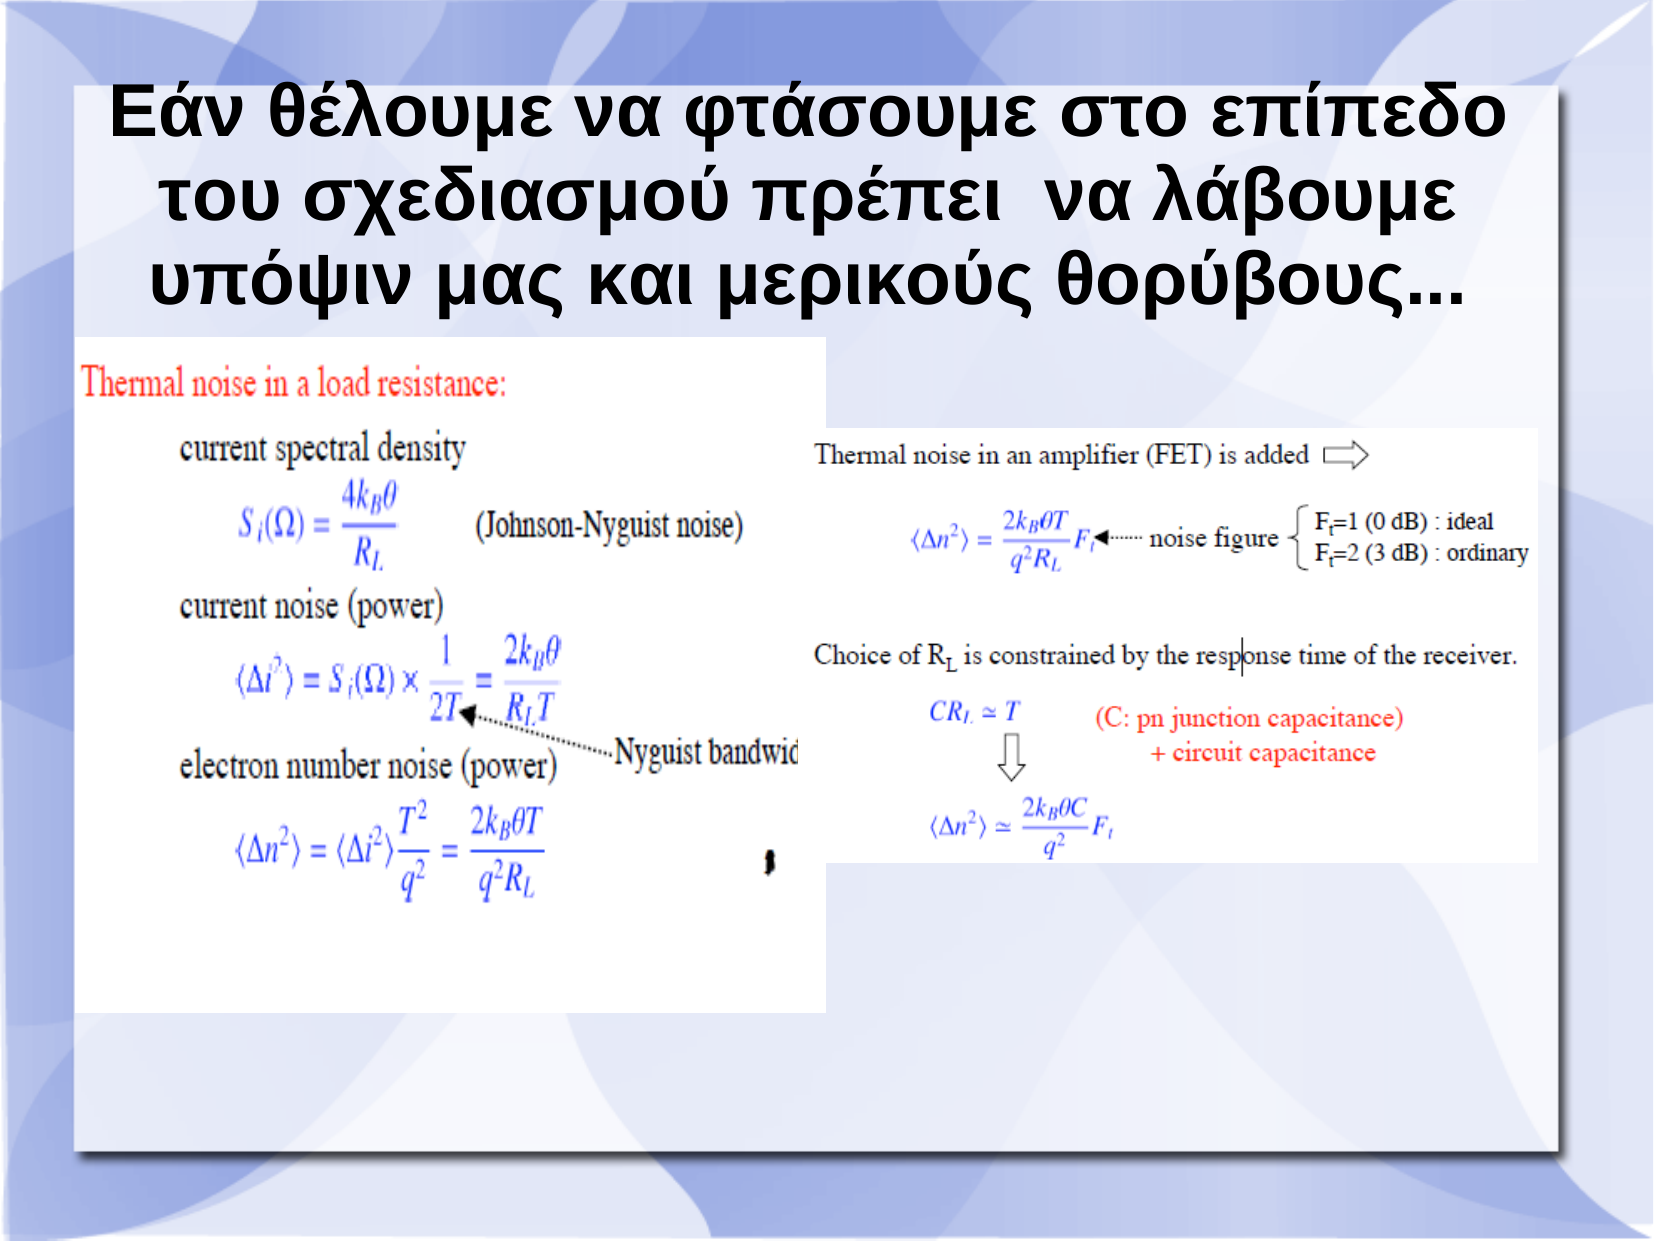

# Εάν θέλουμε να φτάσουμε στο επίπεδο του σχεδιασμού πρέπει να λάβουμε υπόψιν μας και μερικούς θορύβους...